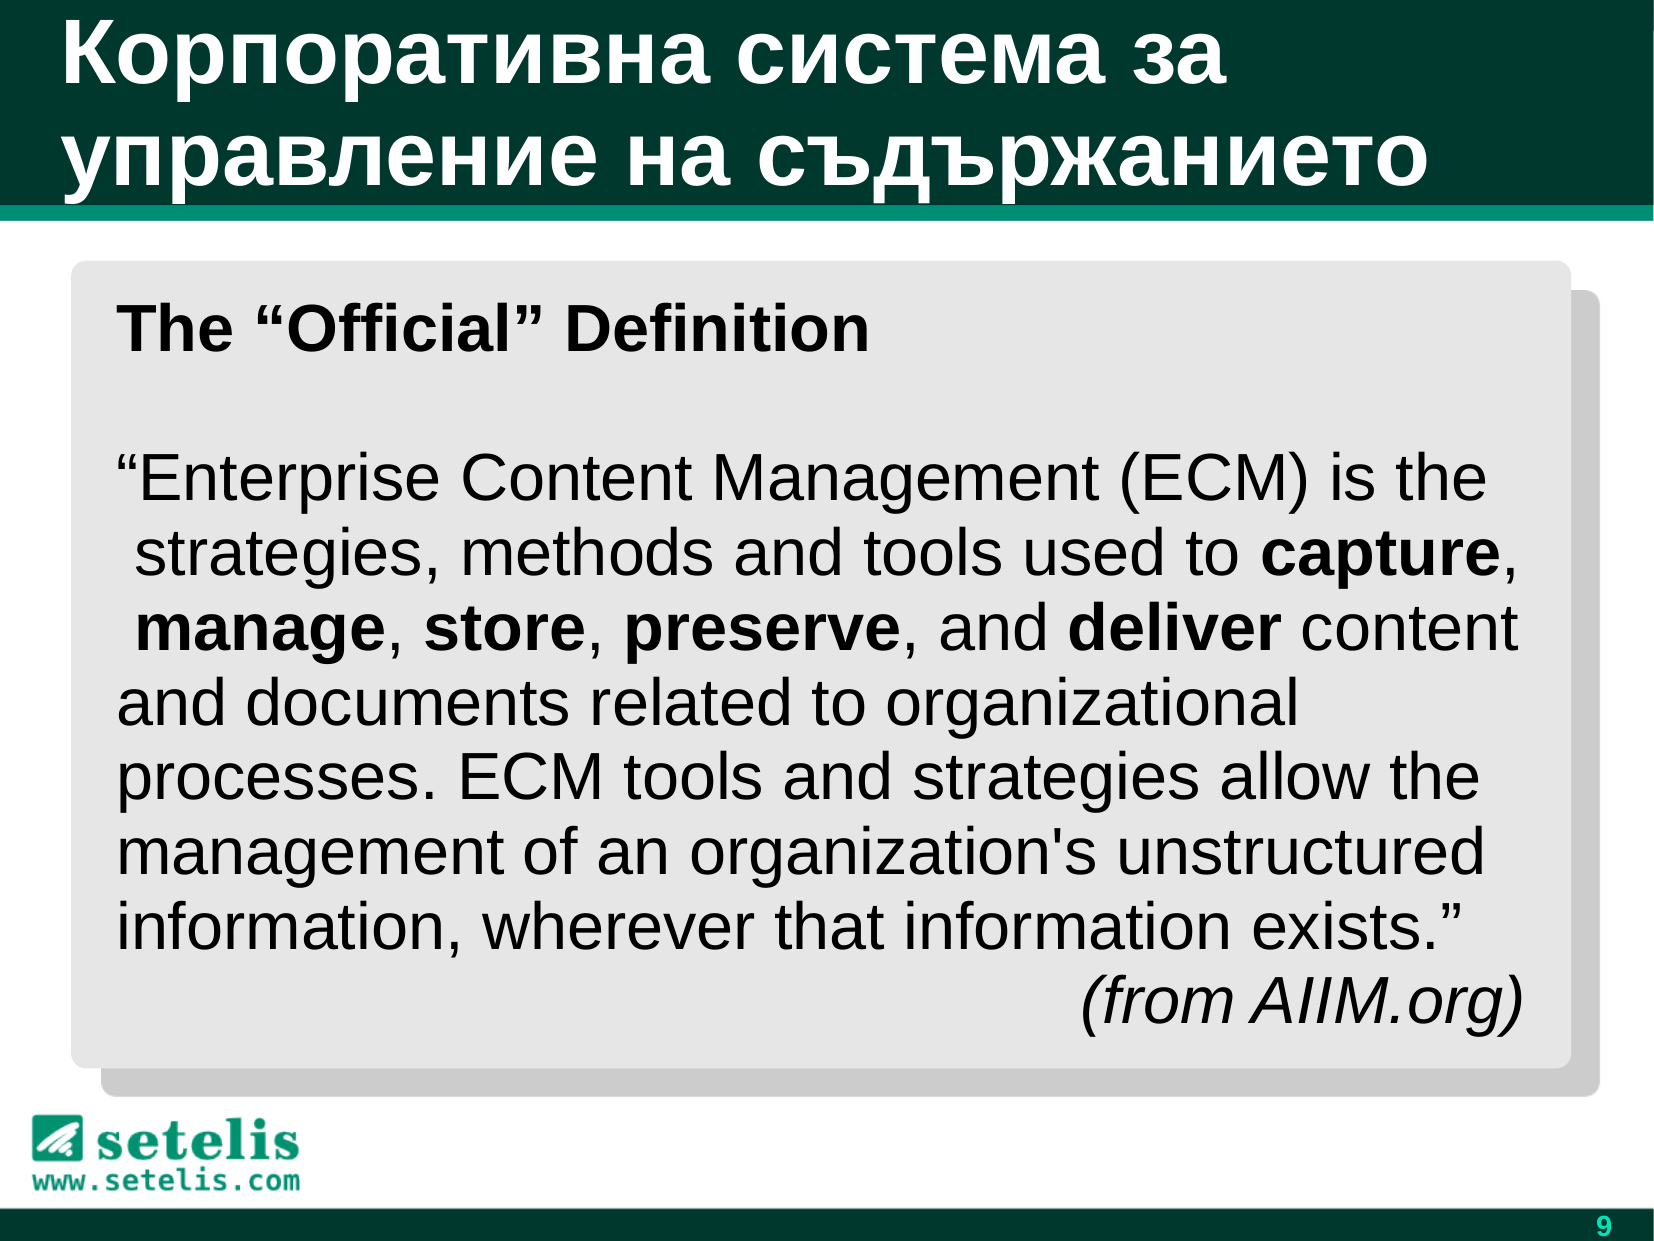

# Корпоративна система за управление на съдържанието
The “Official” Definition
“Enterprise Content Management (ECM) is the
 strategies, methods and tools used to capture,
 manage, store, preserve, and deliver content and documents related to organizational processes. ECM tools and strategies allow the management of an organization's unstructured information, wherever that information exists.”
(from AIIM.org)
9